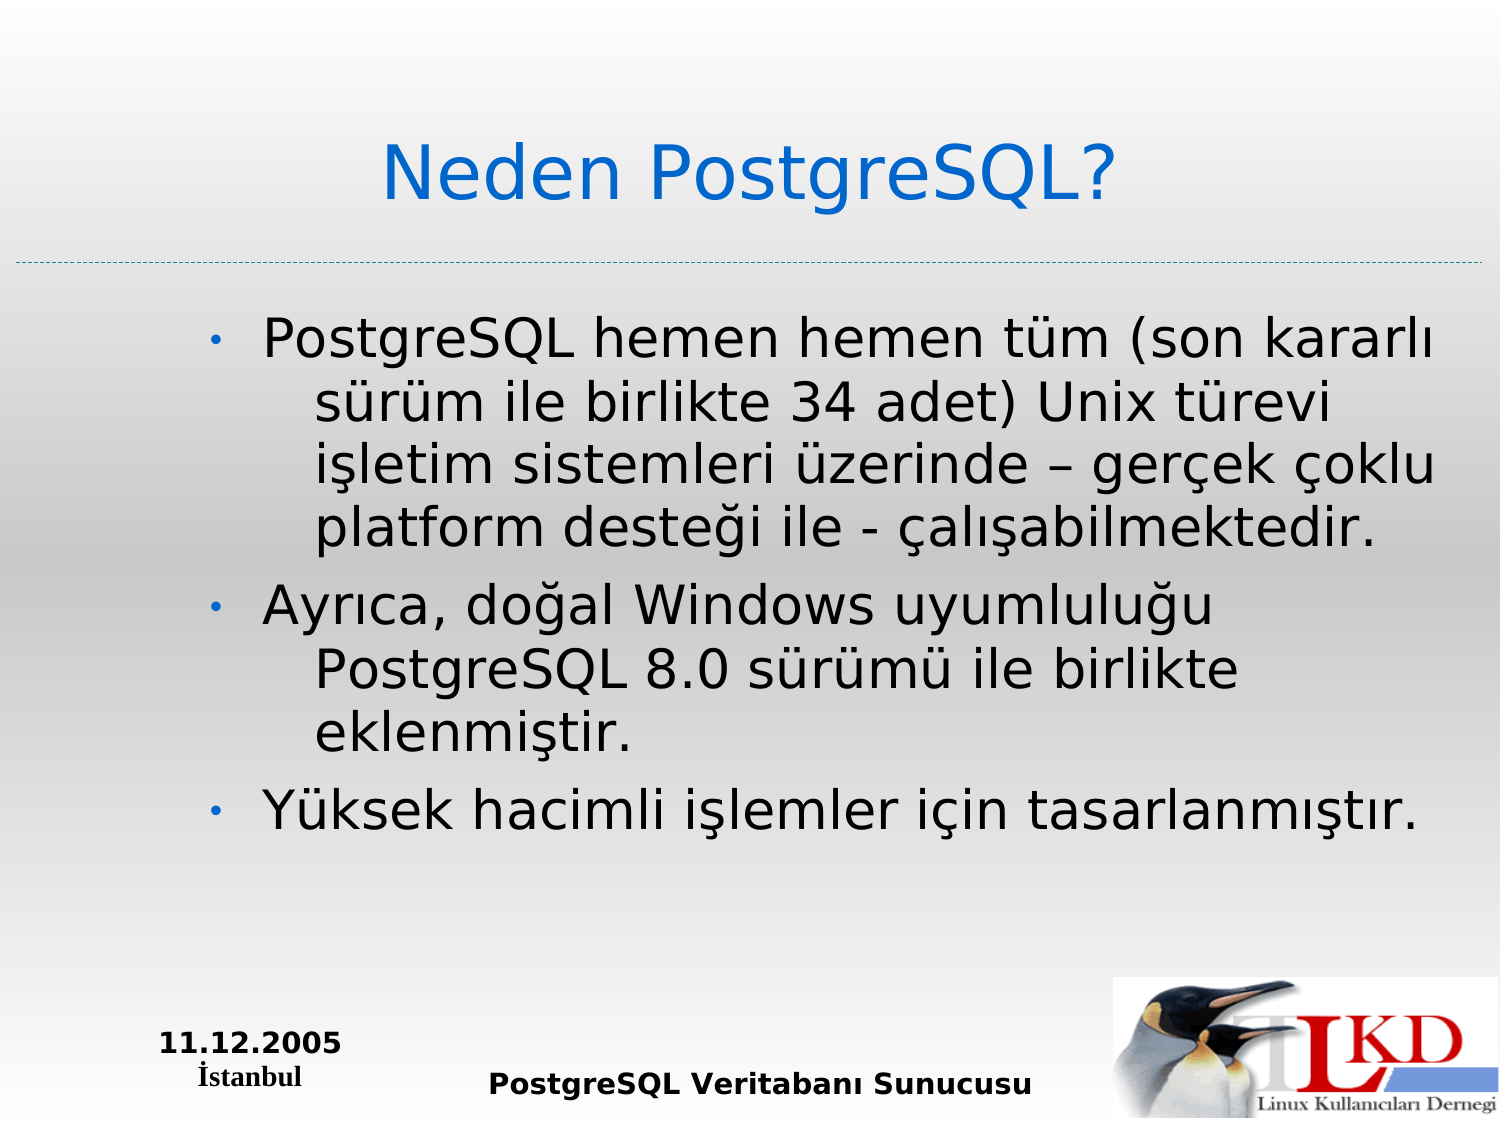

# Neden PostgreSQL?
PostgreSQL hemen hemen tüm (son kararlı sürüm ile birlikte 34 adet) Unix türevi işletim sistemleri üzerinde – gerçek çoklu platform desteği ile - çalışabilmektedir.
Ayrıca, doğal Windows uyumluluğu PostgreSQL 8.0 sürümü ile birlikte eklenmiştir.
Yüksek hacimli işlemler için tasarlanmıştır.